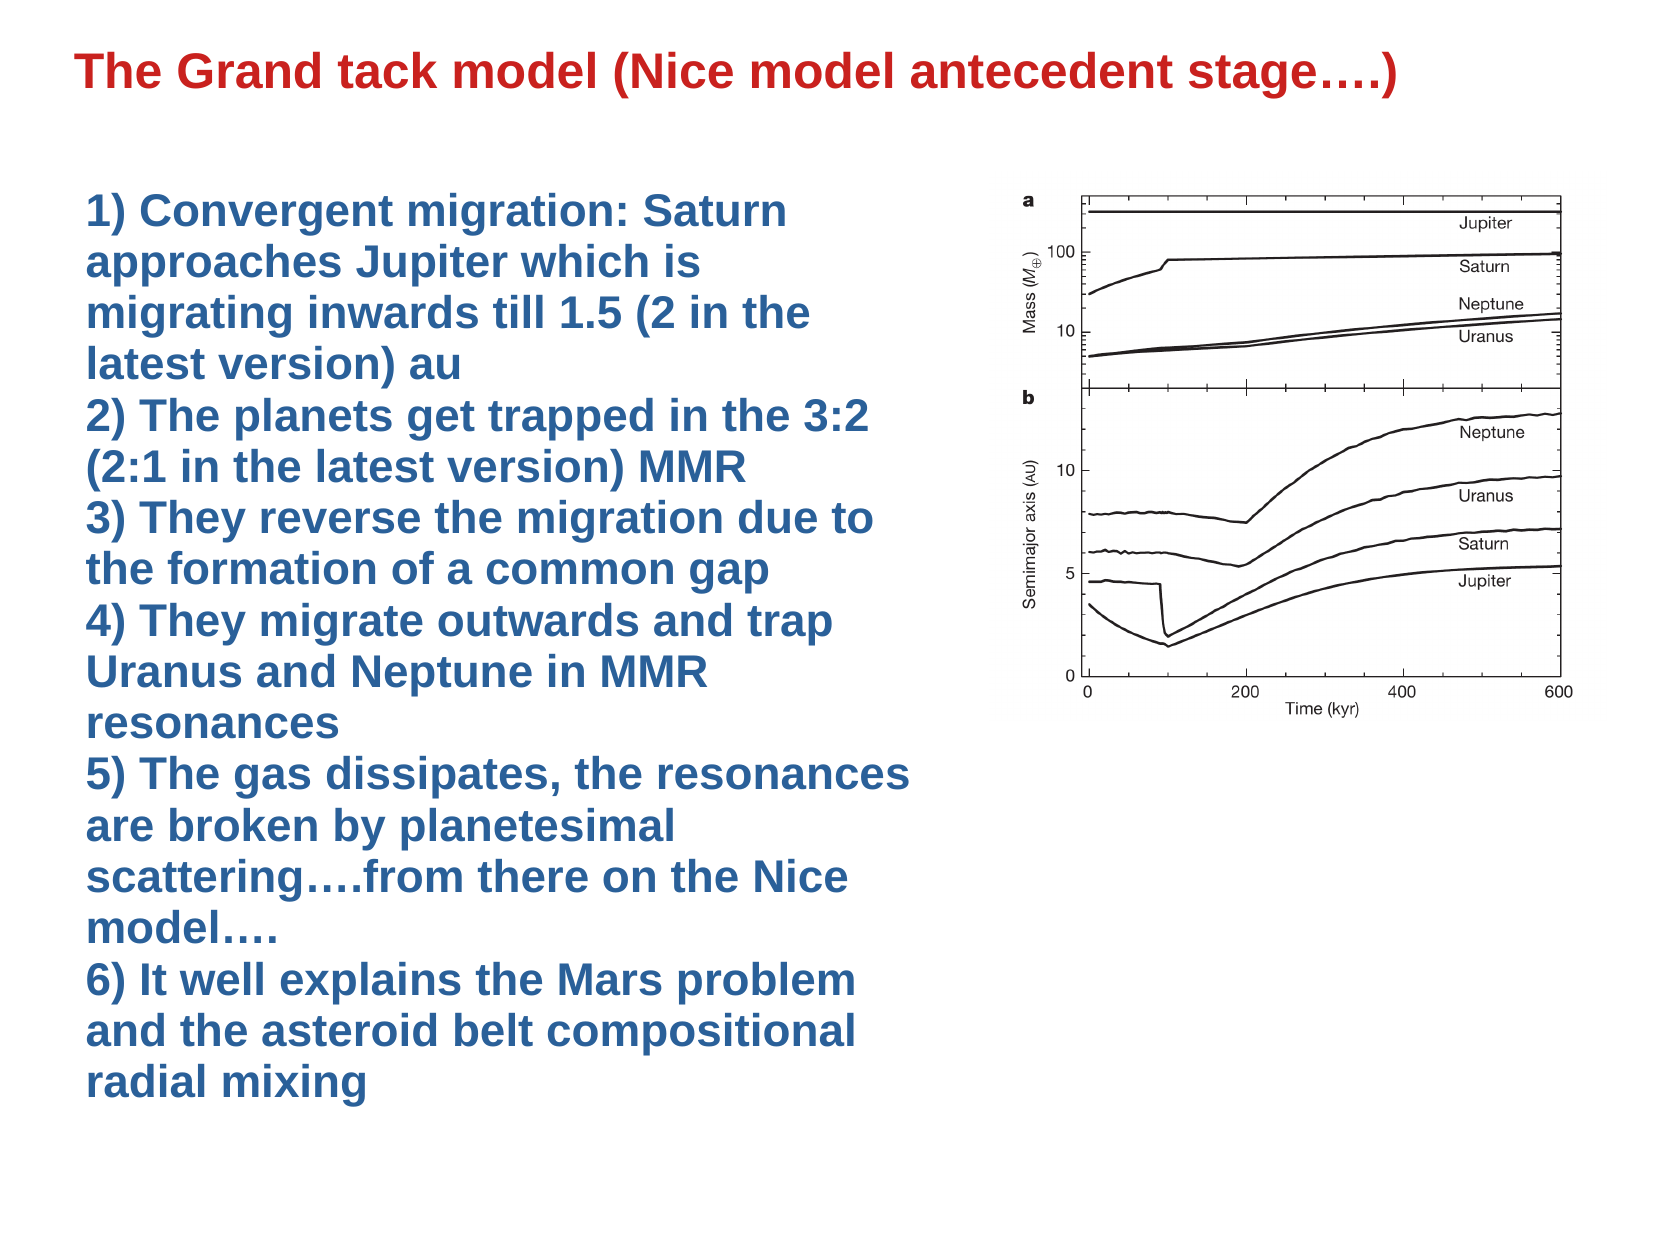

The Grand tack model (Nice model antecedent stage….)
1) Convergent migration: Saturn approaches Jupiter which is migrating inwards till 1.5 (2 in the latest version) au
2) The planets get trapped in the 3:2 (2:1 in the latest version) MMR
3) They reverse the migration due to the formation of a common gap
4) They migrate outwards and trap Uranus and Neptune in MMR resonances
5) The gas dissipates, the resonances are broken by planetesimal scattering….from there on the Nice model….
6) It well explains the Mars problem and the asteroid belt compositional radial mixing